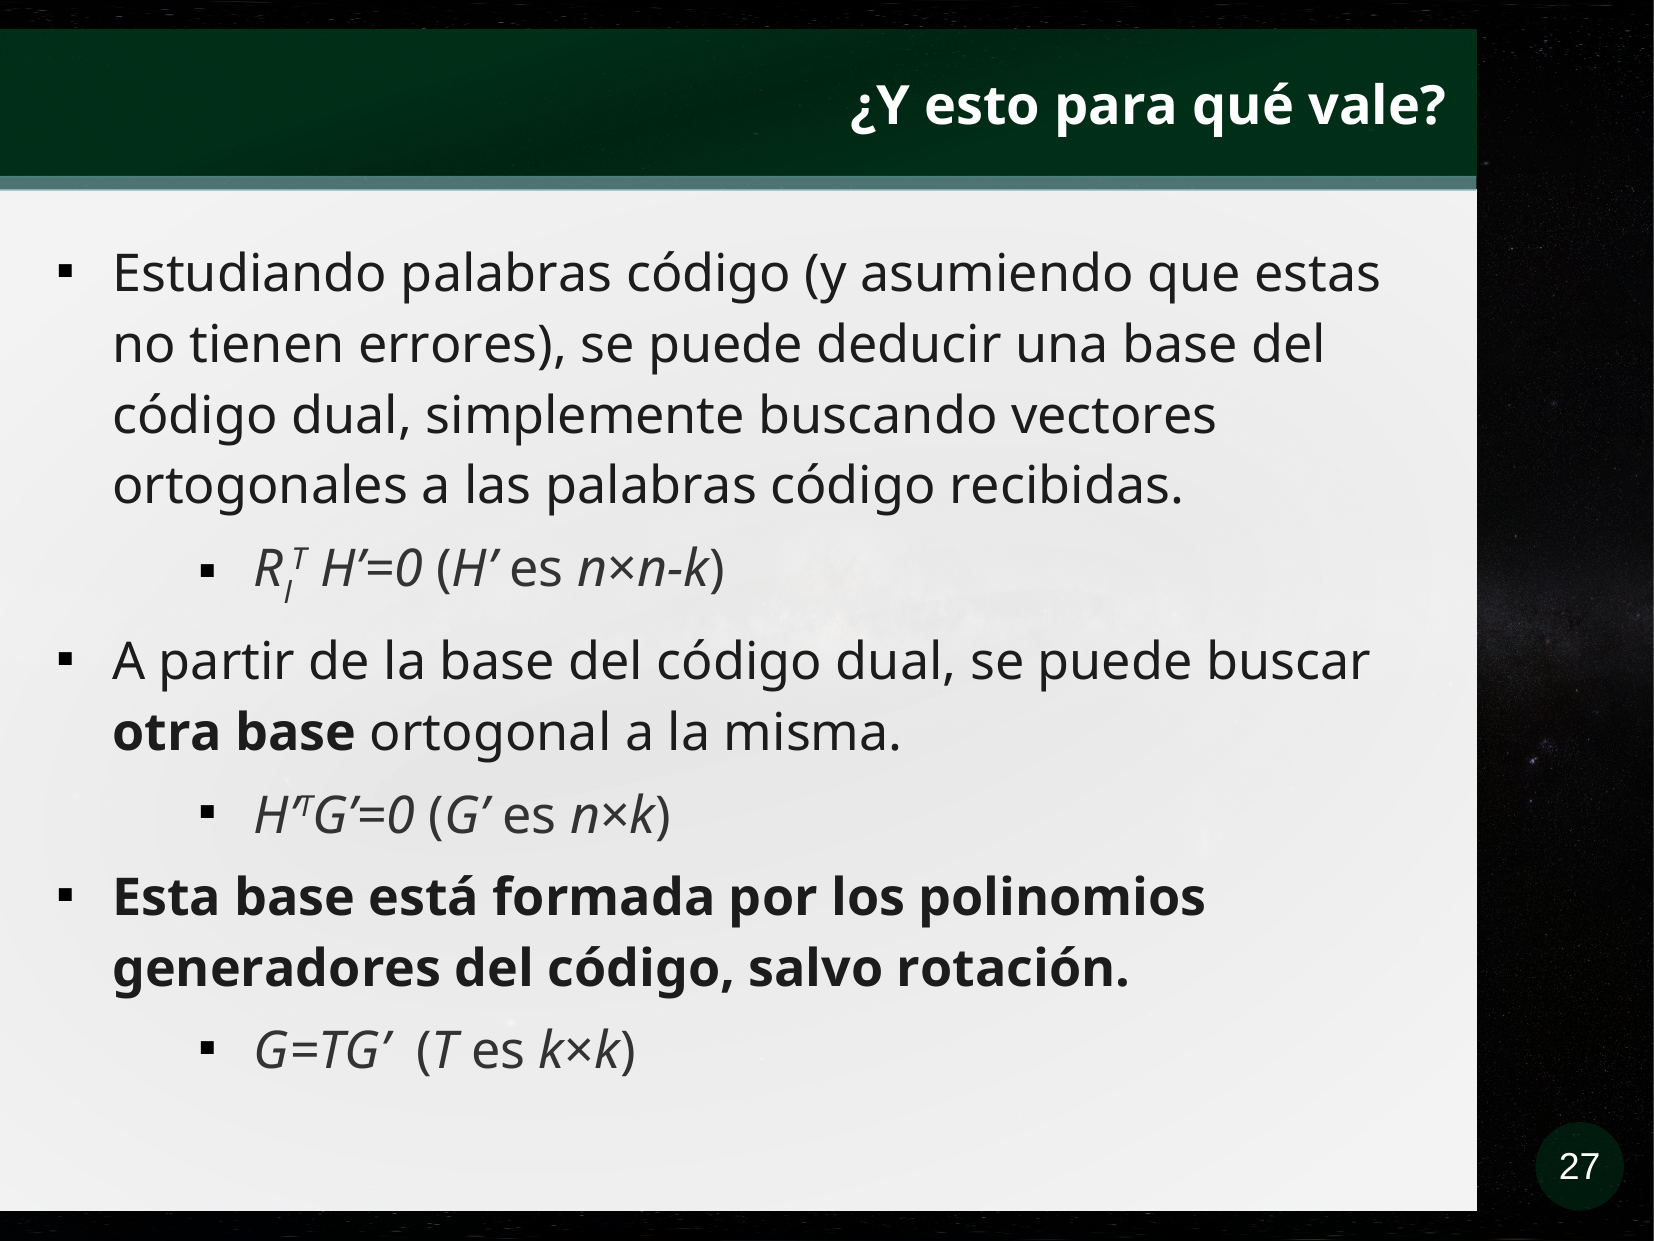

# ¿Y esto para qué vale?
Estudiando palabras código (y asumiendo que estas no tienen errores), se puede deducir una base del código dual, simplemente buscando vectores ortogonales a las palabras código recibidas.
RlT H’=0 (H’ es n×n-k)
A partir de la base del código dual, se puede buscar otra base ortogonal a la misma.
H’TG’=0 (G’ es n×k)
Esta base está formada por los polinomios generadores del código, salvo rotación.
G=TG’ (T es k×k)